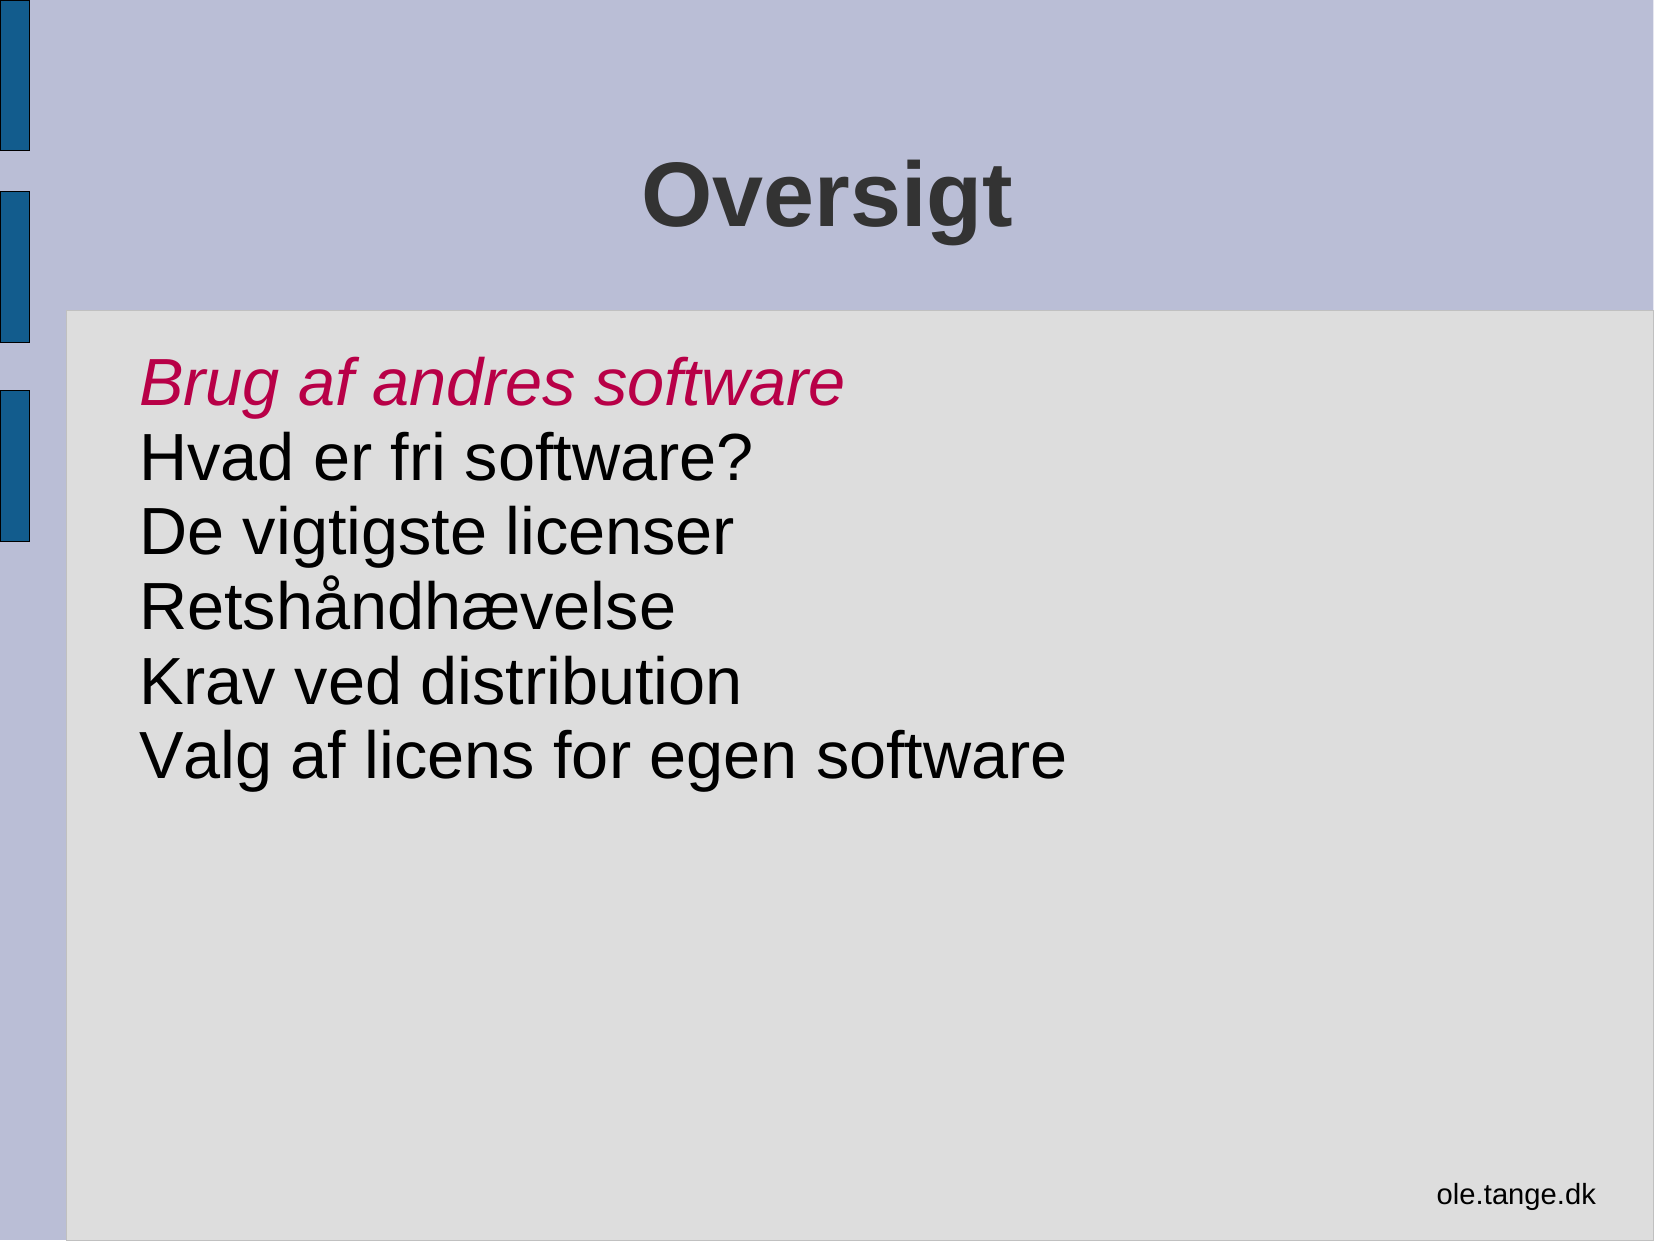

# Oversigt
Brug af andres software
Hvad er fri software?
De vigtigste licenser
Retshåndhævelse
Krav ved distribution
Valg af licens for egen software